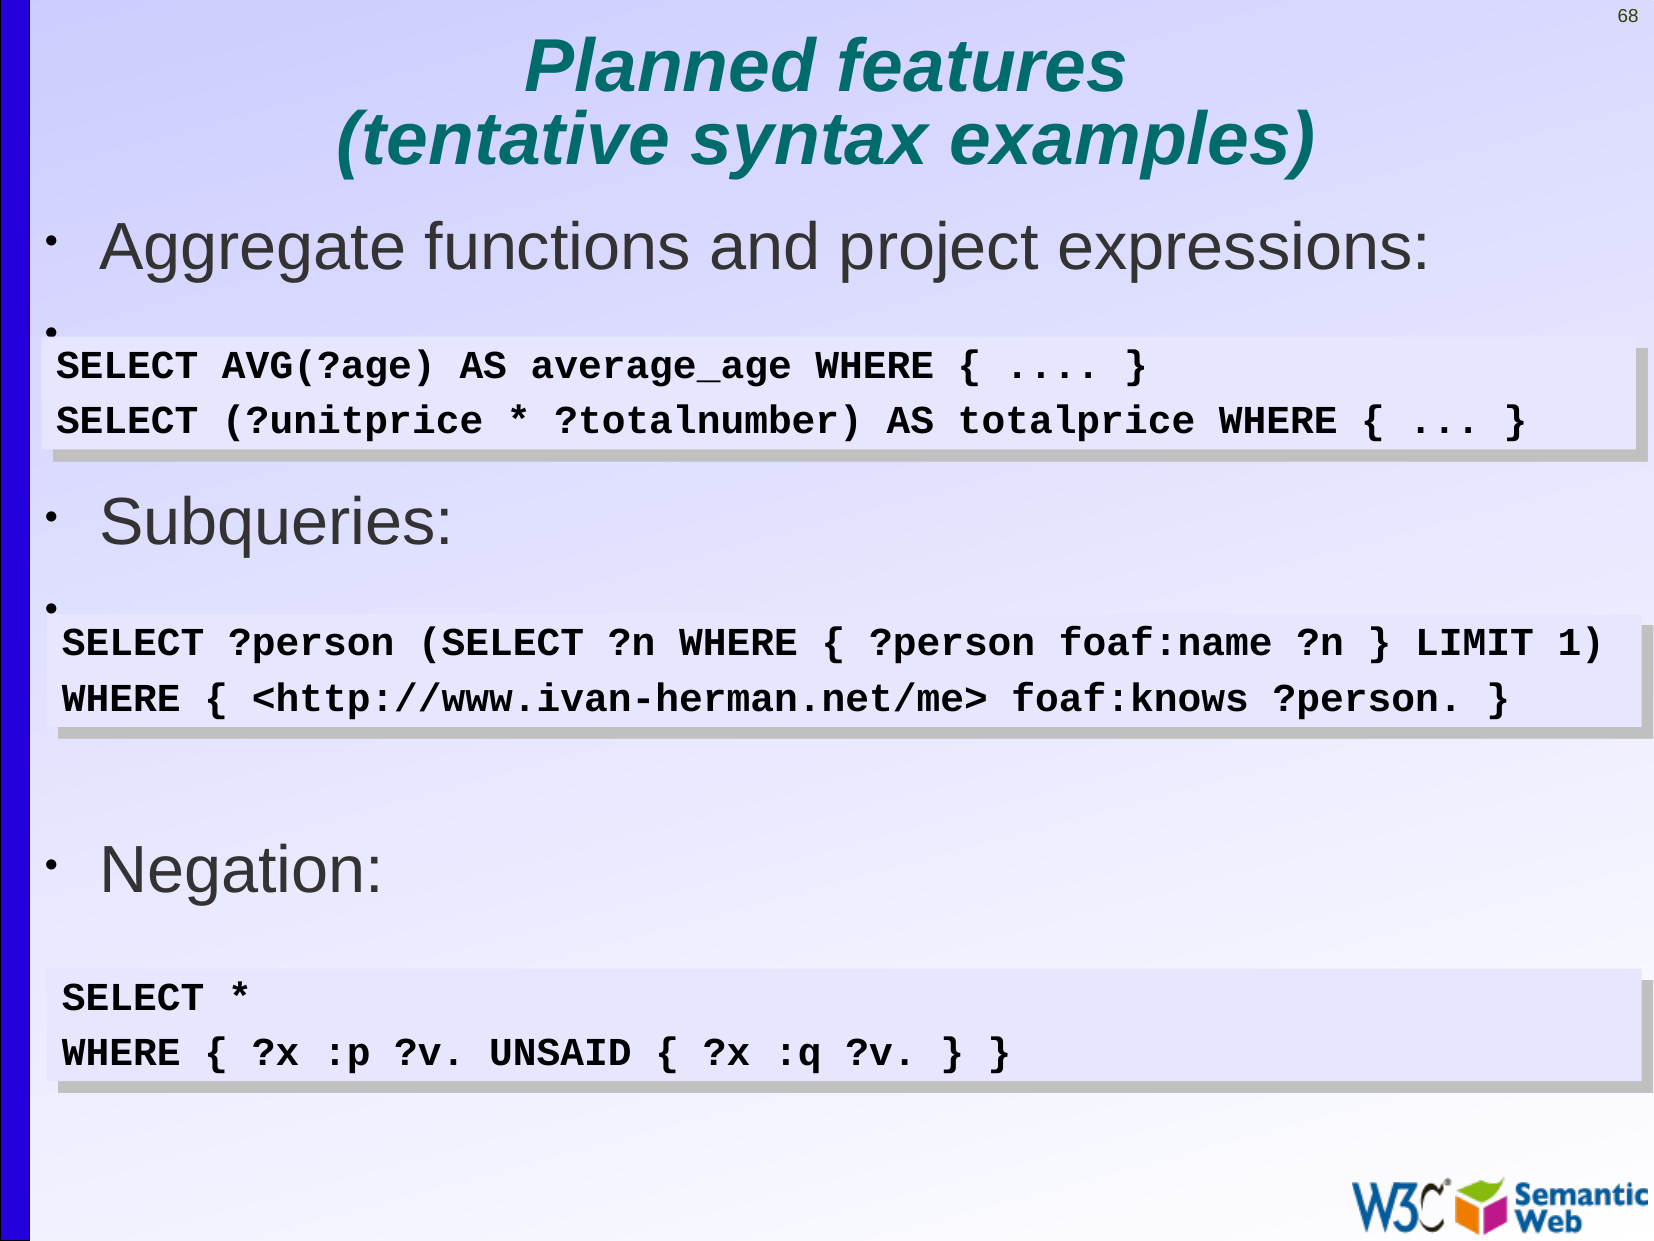

# Planned features (tentative syntax examples)
Aggregate functions and project expressions:
Subqueries:
Negation:
SELECT AVG(?age) AS average_age WHERE { .... }
SELECT (?unitprice * ?totalnumber) AS totalprice WHERE { ... }
SELECT ?person (SELECT ?n WHERE { ?person foaf:name ?n } LIMIT 1)
WHERE { <http://www.ivan-herman.net/me> foaf:knows ?person. }
SELECT *
WHERE { ?x :p ?v. UNSAID { ?x :q ?v. } }